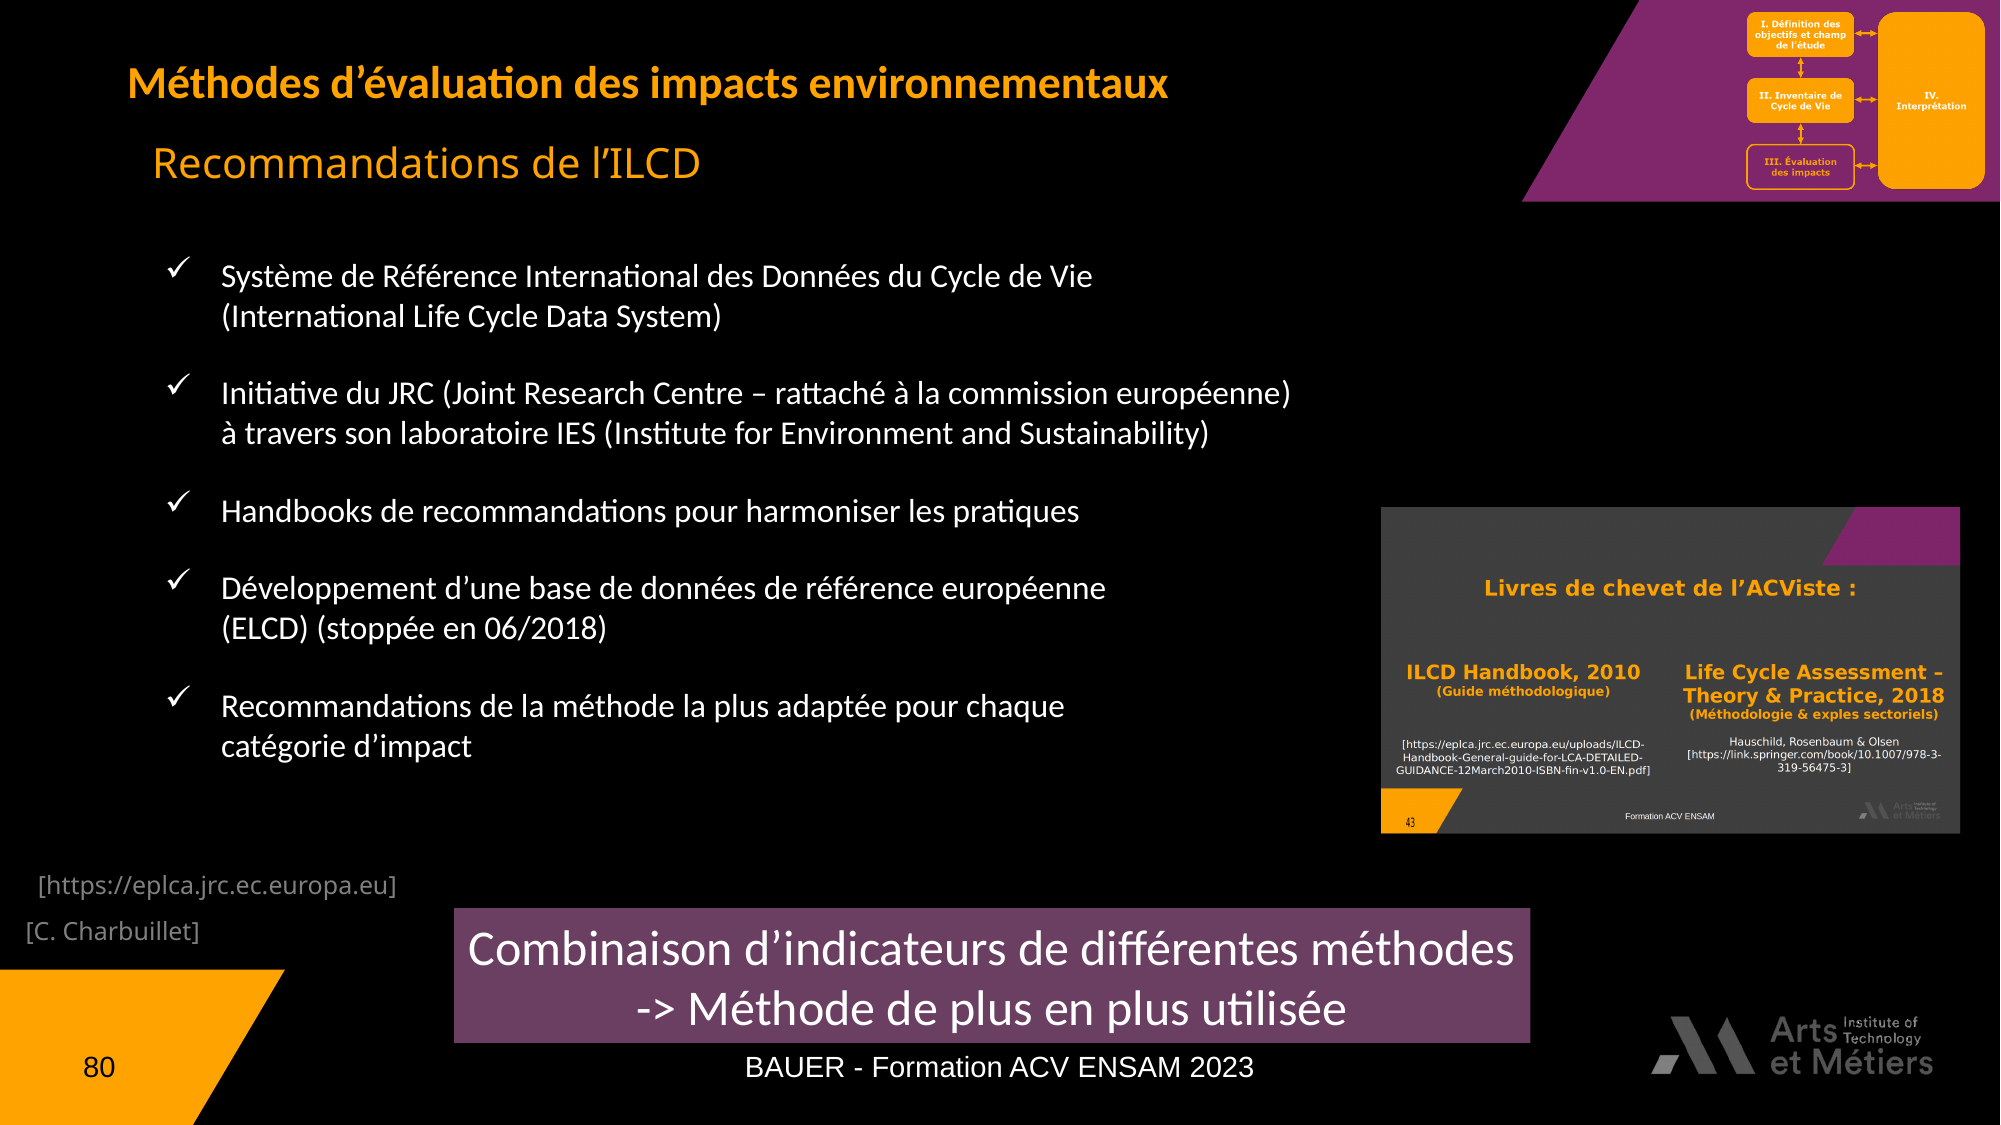

# Méthodes d’évaluation des impacts environnementaux
Recommandations de l’ILCD
Système de Référence International des Données du Cycle de Vie
(International Life Cycle Data System)
Initiative du JRC (Joint Research Centre – rattaché à la commission européenne)
à travers son laboratoire IES (Institute for Environment and Sustainability)
Handbooks de recommandations pour harmoniser les pratiques
Développement d’une base de données de référence européenne
(ELCD) (stoppée en 06/2018)
Recommandations de la méthode la plus adaptée pour chaque
catégorie d’impact
[https://eplca.jrc.ec.europa.eu]
[C. Charbuillet]
Combinaison d’indicateurs de différentes méthodes
-> Méthode de plus en plus utilisée